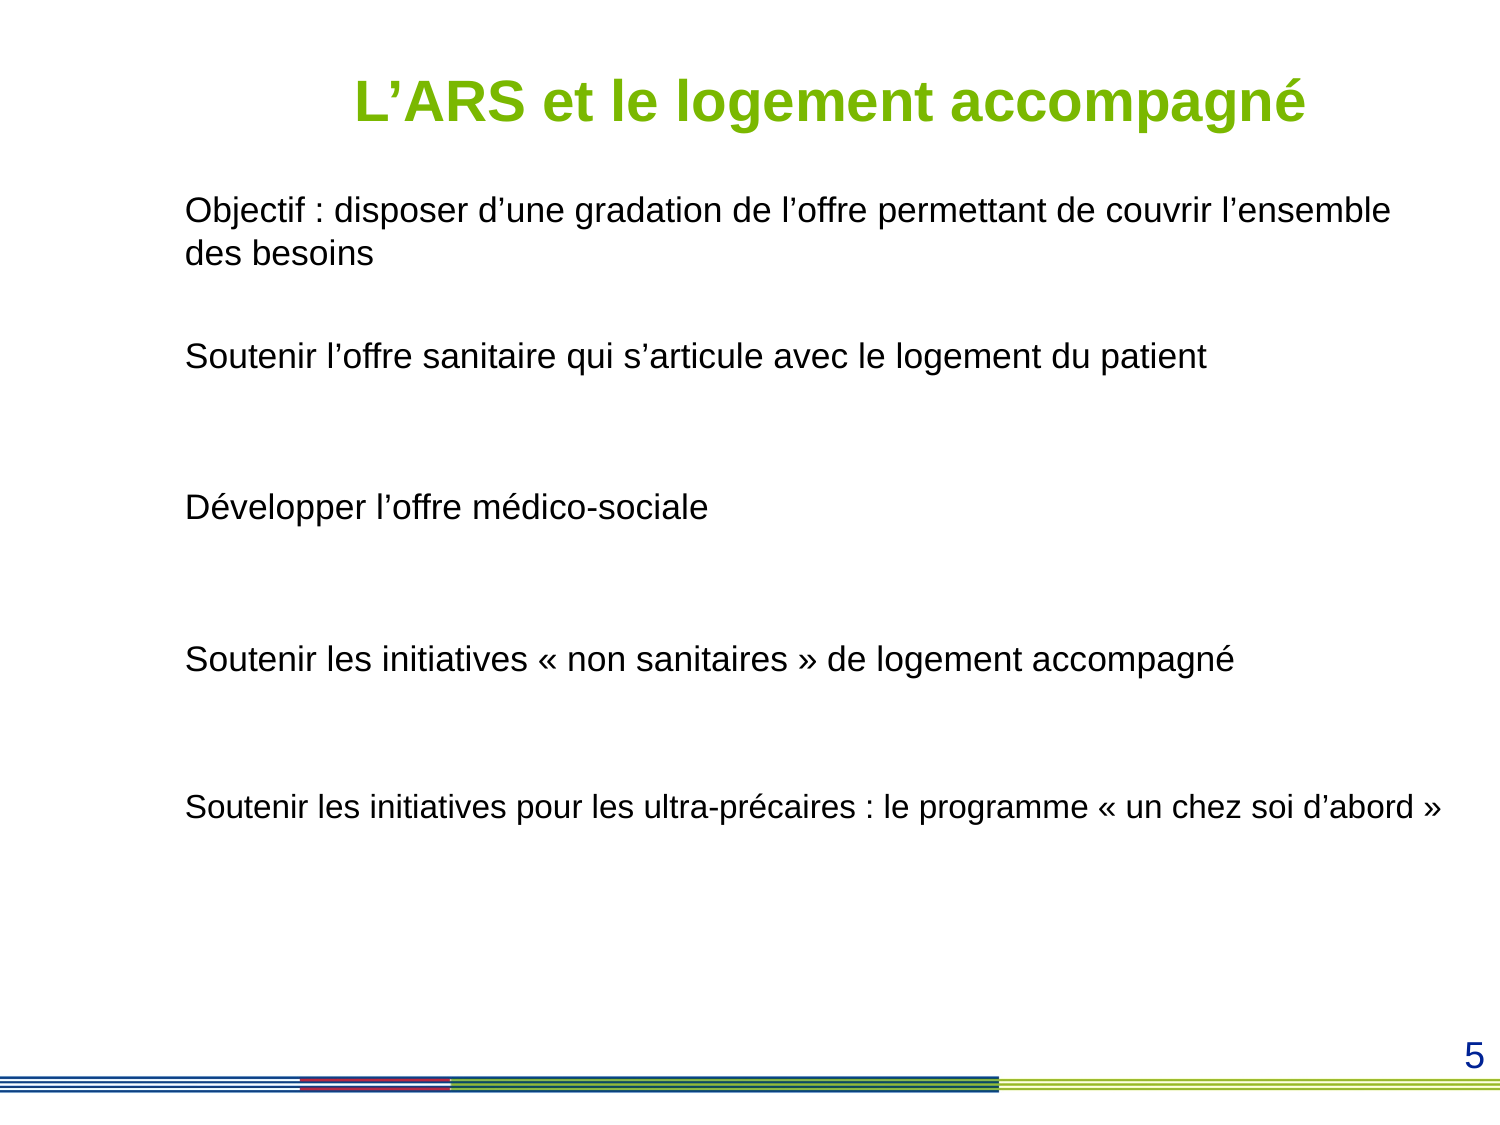

L’ARS et le logement accompagné
Objectif : disposer d’une gradation de l’offre permettant de couvrir l’ensemble des besoins
Soutenir l’offre sanitaire qui s’articule avec le logement du patient
Développer l’offre médico-sociale
Soutenir les initiatives « non sanitaires » de logement accompagné
Soutenir les initiatives pour les ultra-précaires : le programme « un chez soi d’abord »